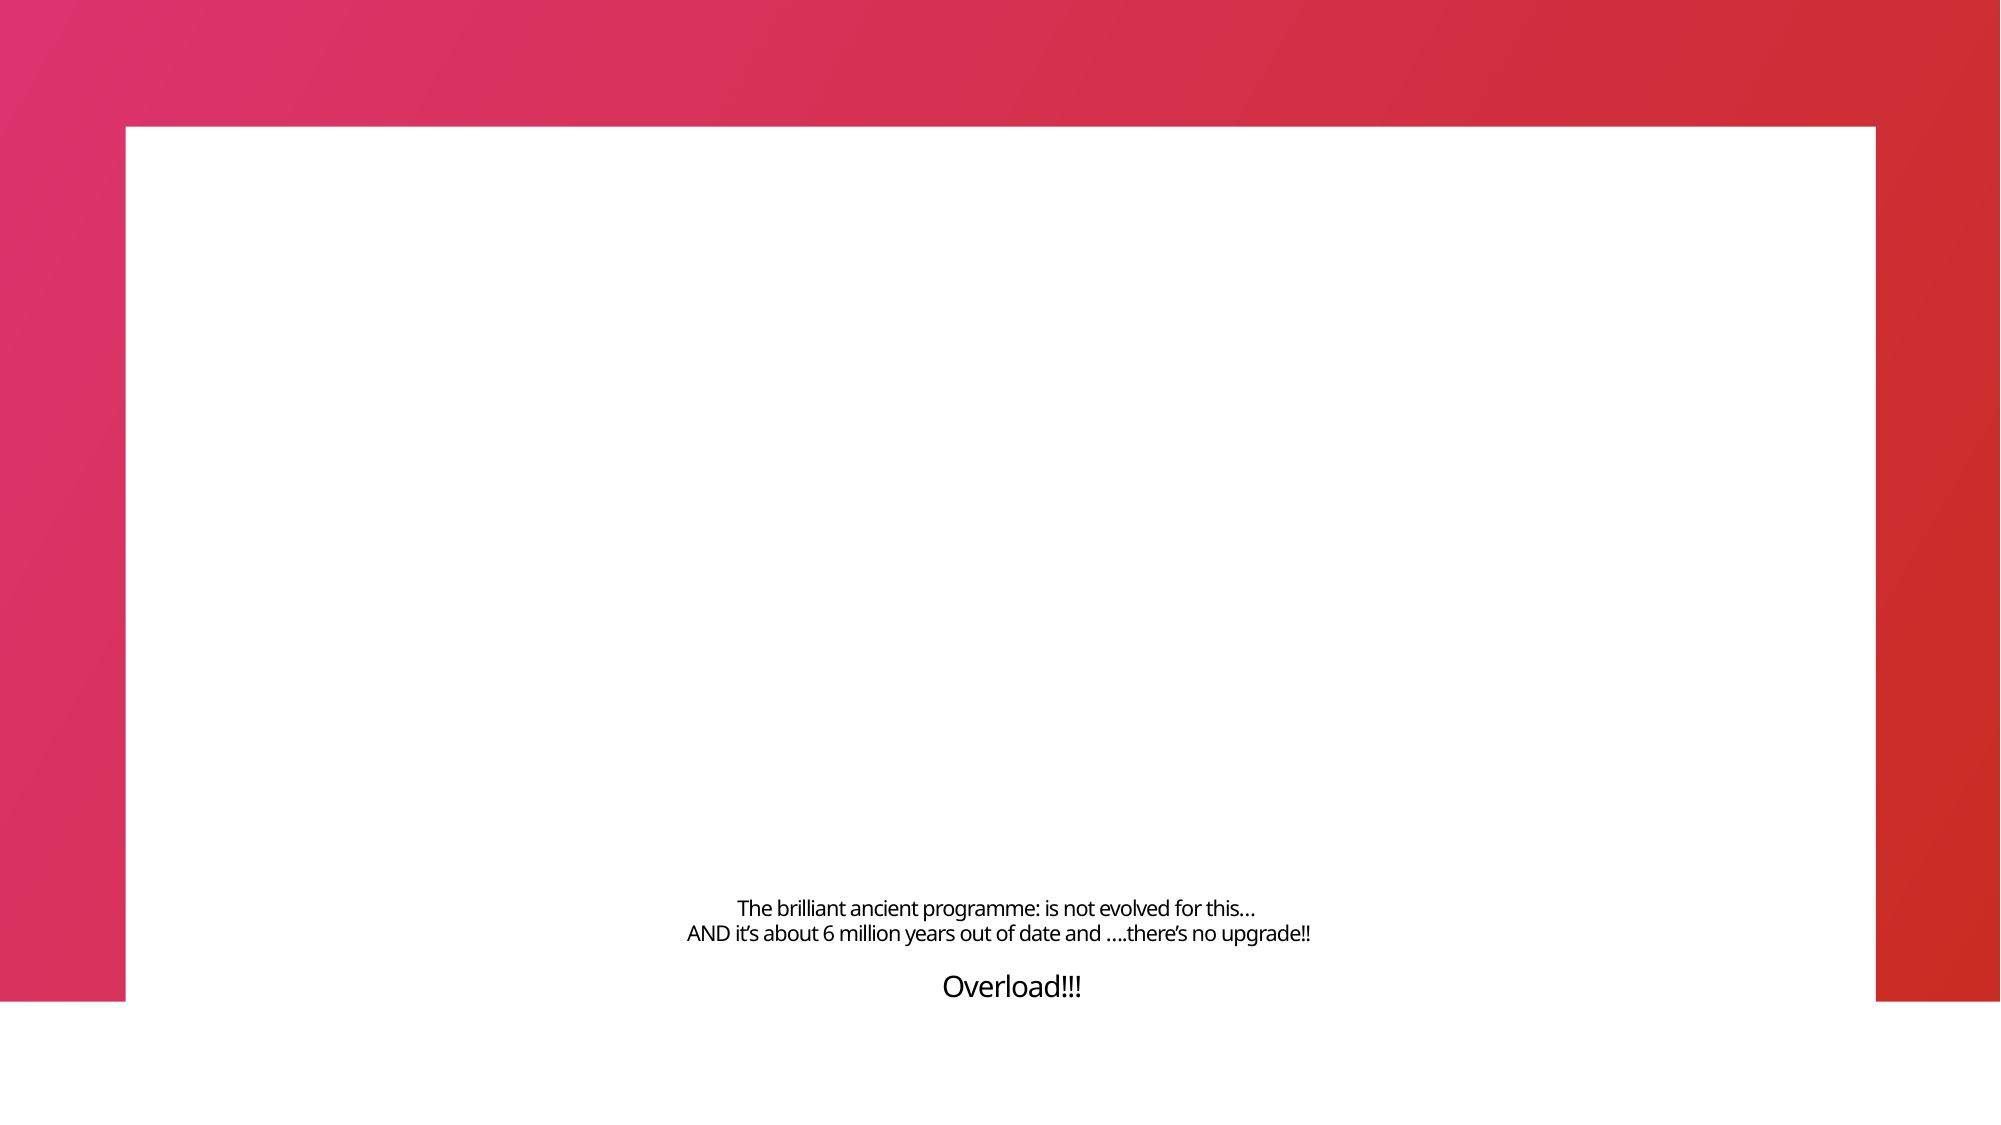

# The brilliant ancient programme: is not evolved for this… AND it’s about 6 million years out of date and ….there’s no upgrade!! Overload!!!